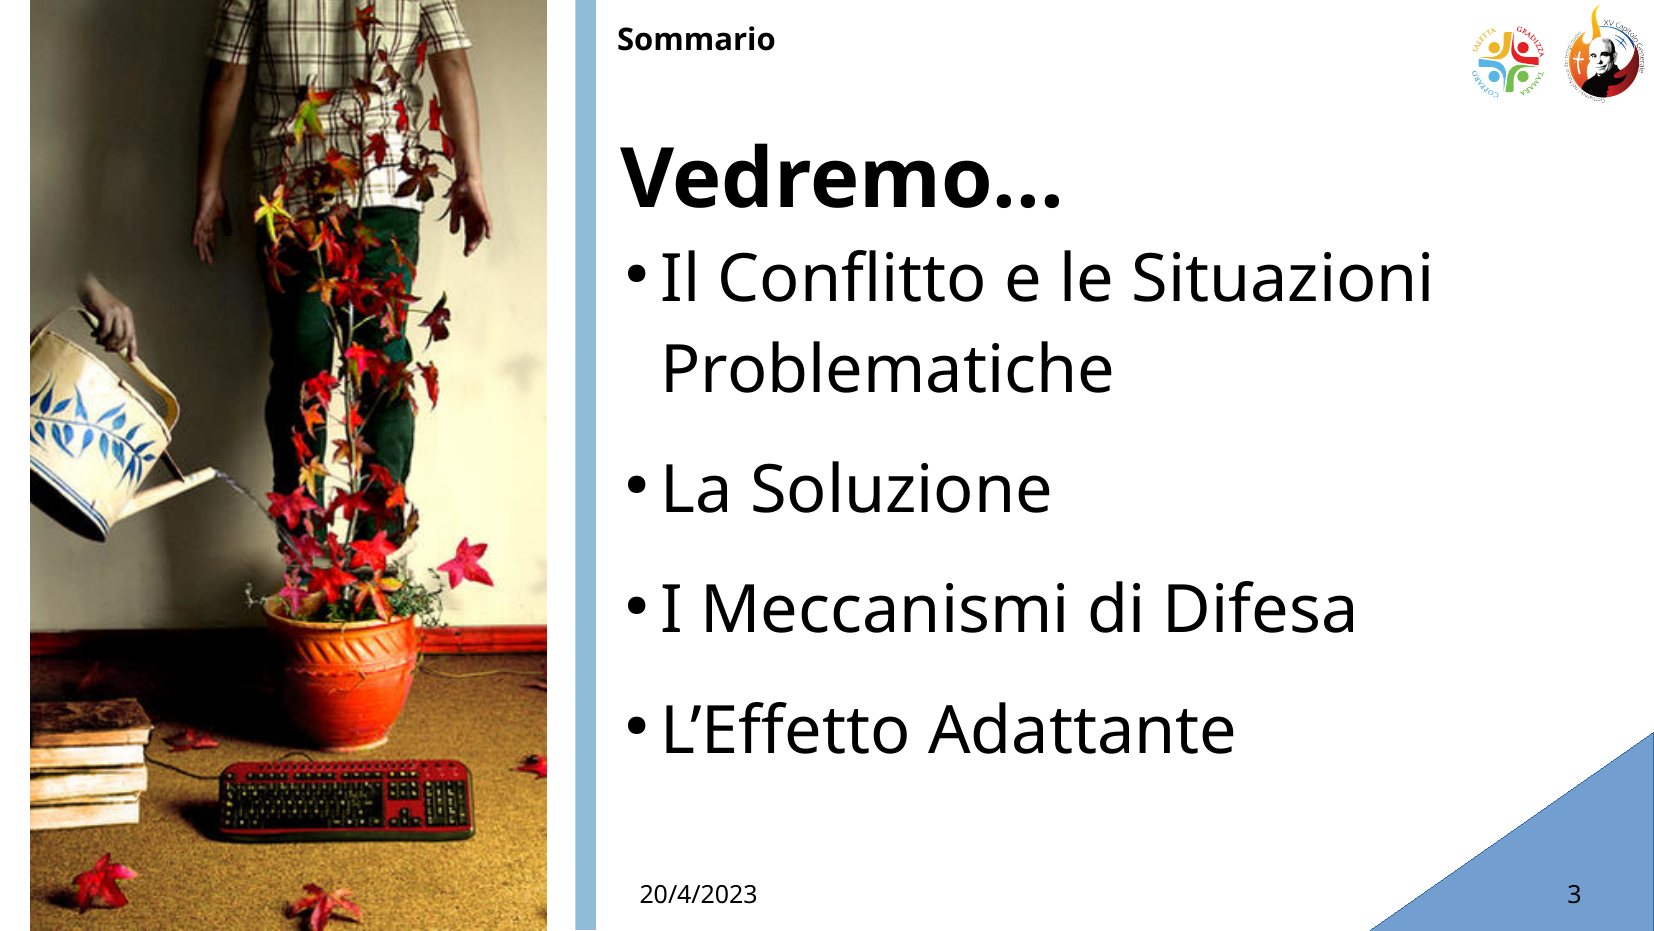

Sommario
# Vedremo...
Il Conflitto e le Situazioni Problematiche
La Soluzione
I Meccanismi di Difesa
L’Effetto Adattante